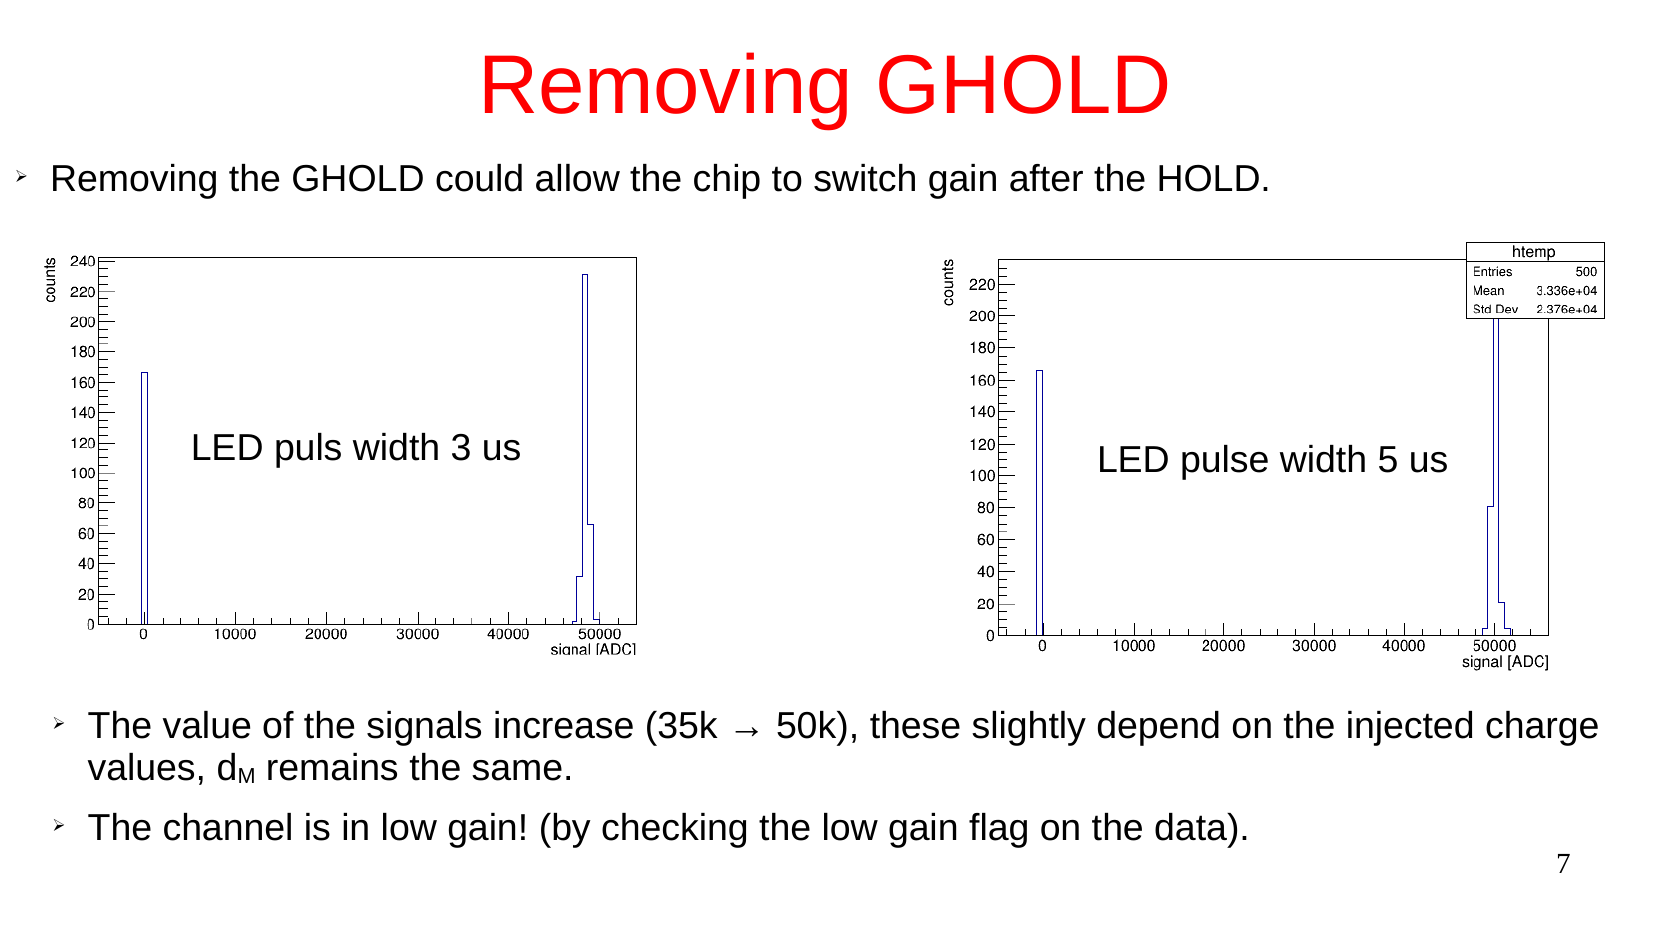

# Removing GHOLD
Removing the GHOLD could allow the chip to switch gain after the HOLD.
LED puls width 3 us
LED pulse width 5 us
The value of the signals increase (35k → 50k), these slightly depend on the injected charge values, dM remains the same.
The channel is in low gain! (by checking the low gain flag on the data).
7